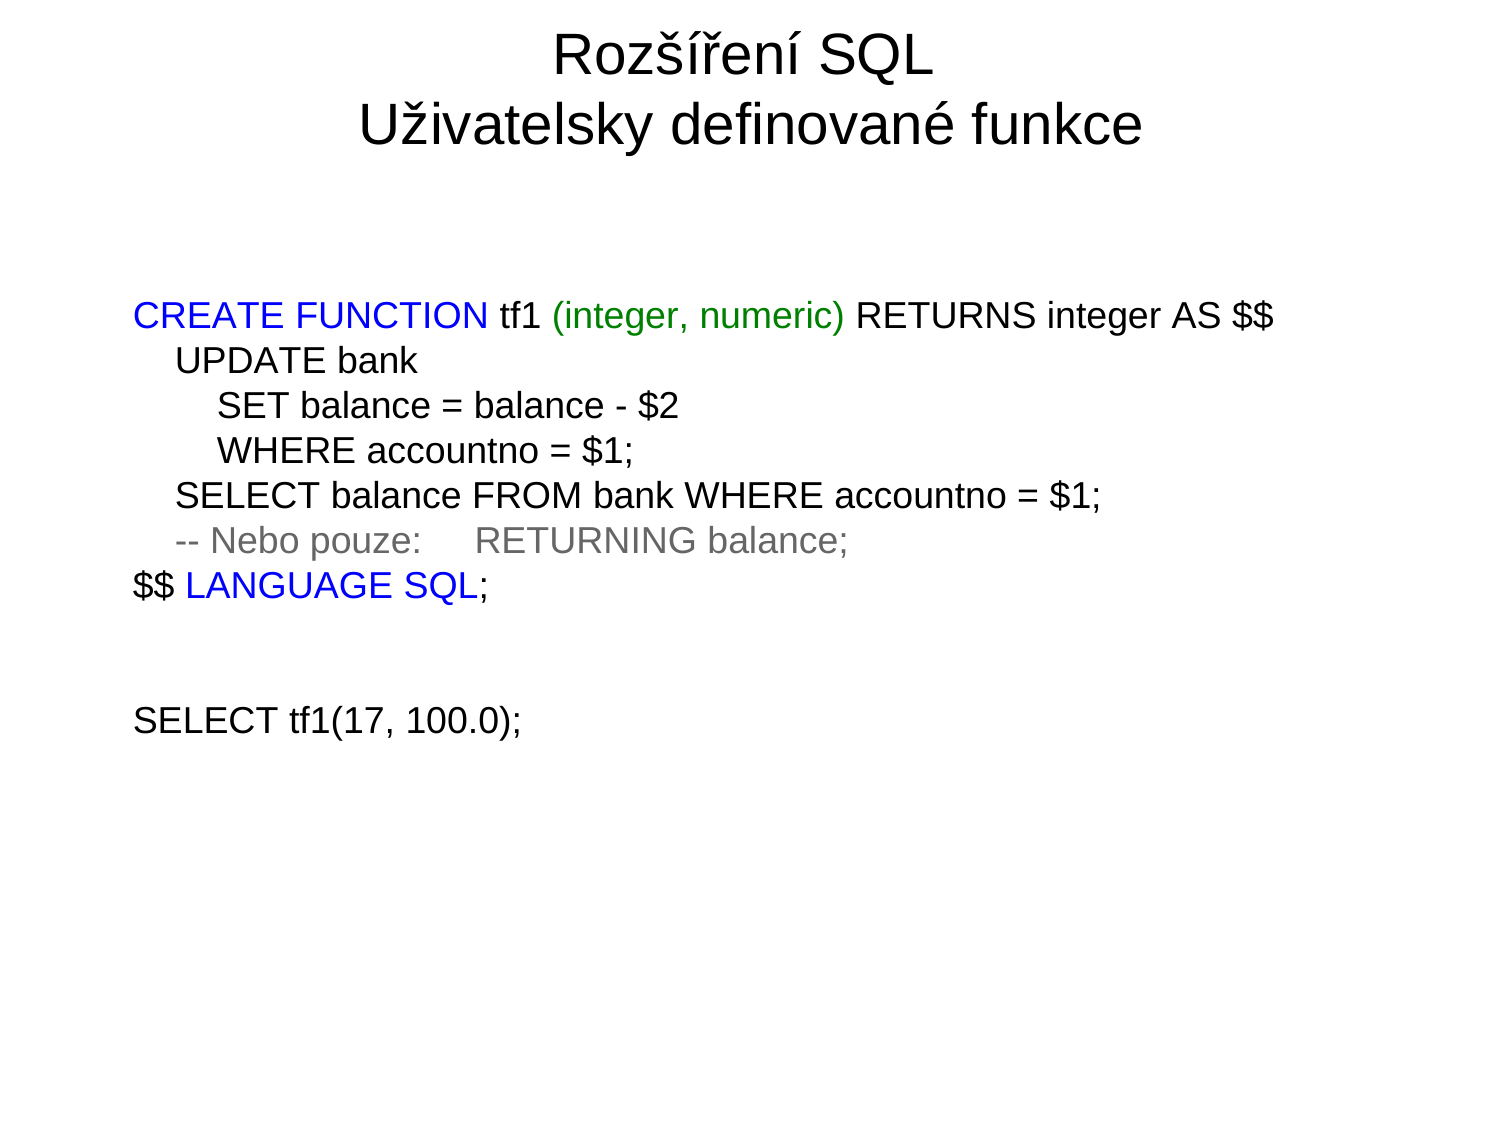

# Rozšíření SQL Uživatelsky definované funkce
CREATE FUNCTION tf1 (integer, numeric) RETURNS integer AS $$
 UPDATE bank
 SET balance = balance - $2
 WHERE accountno = $1;
 SELECT balance FROM bank WHERE accountno = $1;
 -- Nebo pouze: RETURNING balance;
$$ LANGUAGE SQL;
SELECT tf1(17, 100.0);